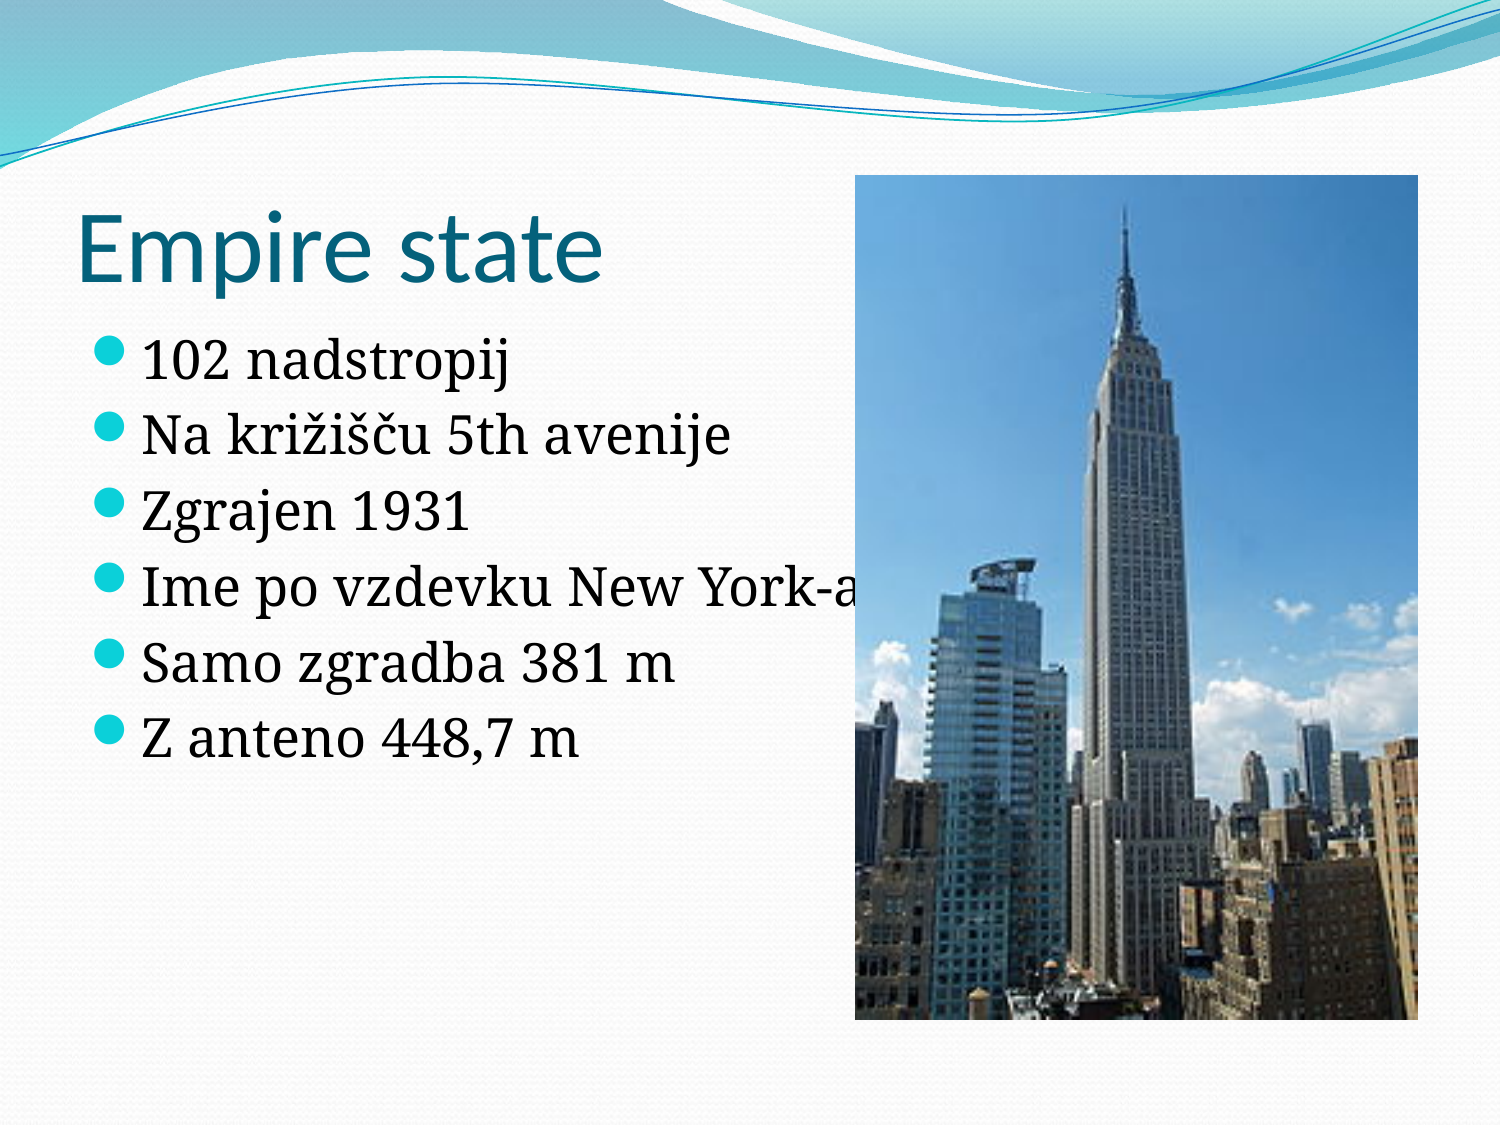

# Empire state
102 nadstropij
Na križišču 5th avenije
Zgrajen 1931
Ime po vzdevku New York-a
Samo zgradba 381 m
Z anteno 448,7 m